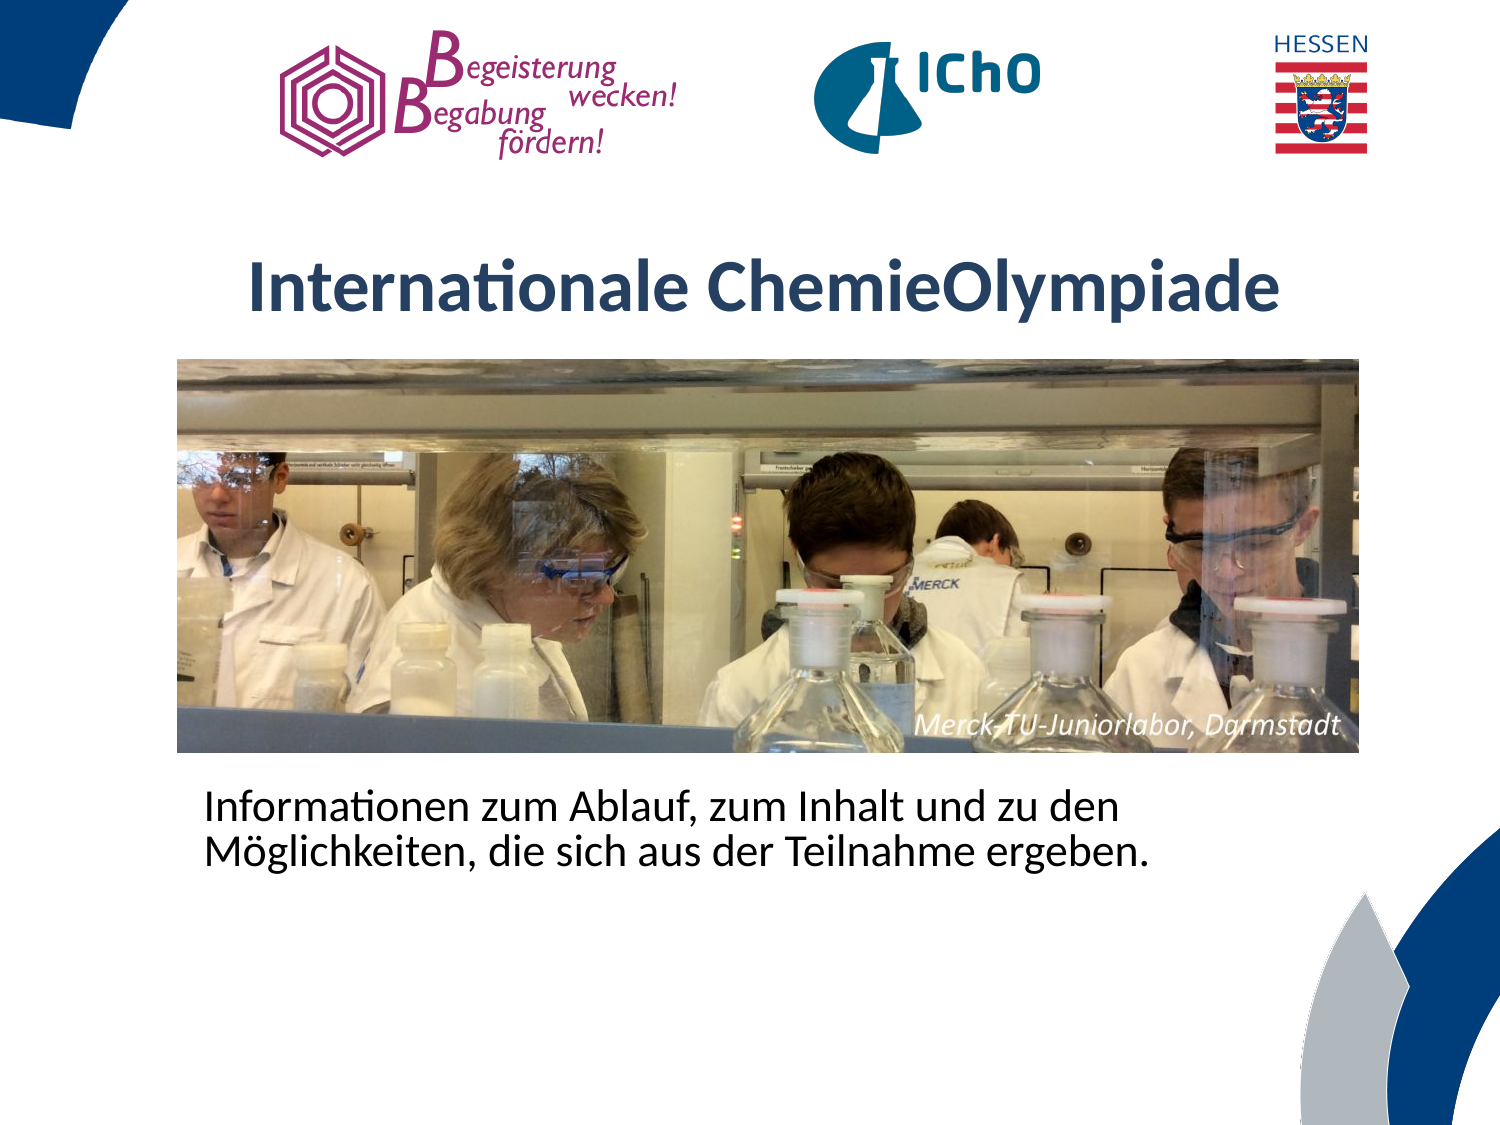

# Internationale ChemieOlympiade
Informationen zum Ablauf, zum Inhalt und zu den Möglichkeiten, die sich aus der Teilnahme ergeben.